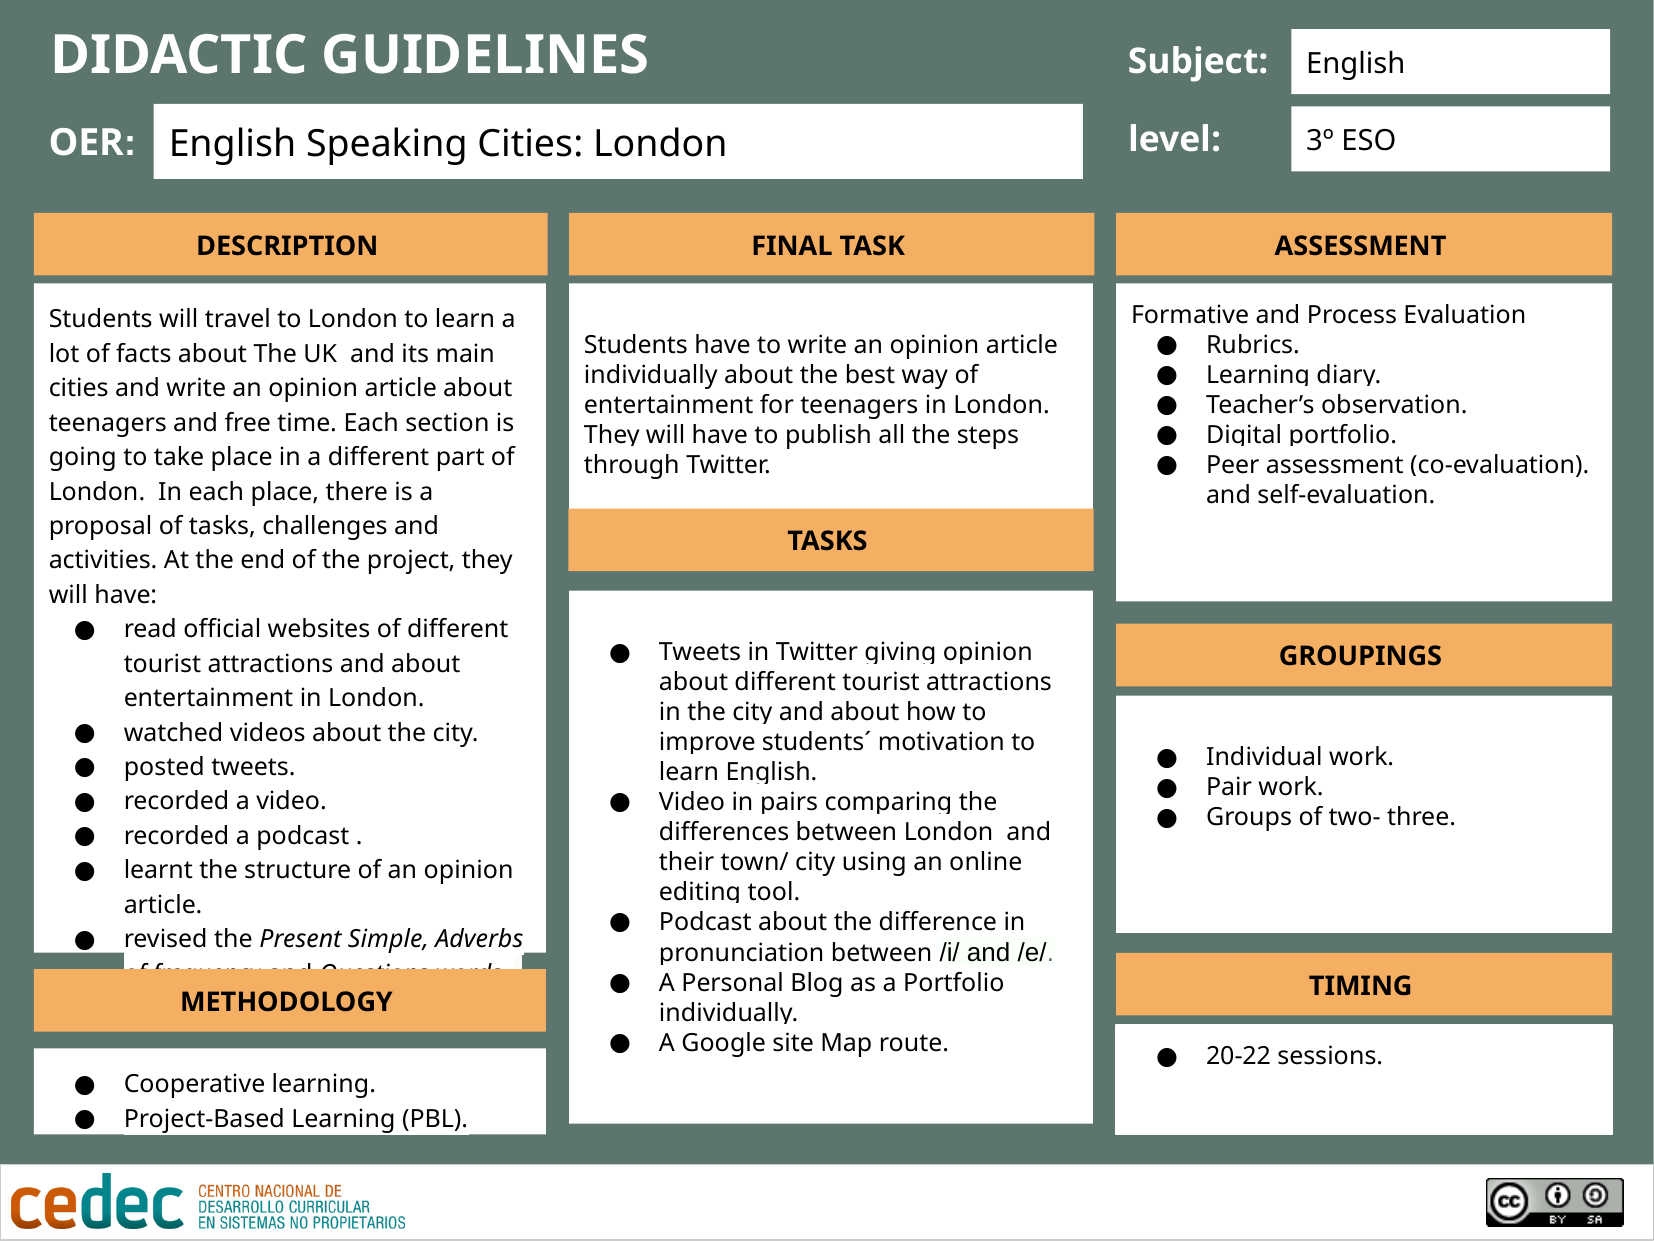

DIDACTIC GUIDELINES
English
Subject:
English Speaking Cities: London
3º ESO
level:
OER:
DESCRIPTION
FINAL TASK
ASSESSMENT
Students will travel to London to learn a lot of facts about The UK and its main cities and write an opinion article about teenagers and free time. Each section is going to take place in a different part of London. In each place, there is a proposal of tasks, challenges and activities. At the end of the project, they will have:
read official websites of different tourist attractions and about entertainment in London.
watched videos about the city.
posted tweets.
recorded a video.
recorded a podcast .
learnt the structure of an opinion article.
revised the Present Simple, Adverbs of frequency and Questions words.
Students have to write an opinion article individually about the best way of entertainment for teenagers in London. They will have to publish all the steps through Twitter.
Formative and Process Evaluation
Rubrics.
Learning diary.
Teacher’s observation.
Digital portfolio.
Peer assessment (co-evaluation). and self-evaluation.
TASKS
Tweets in Twitter giving opinion about different tourist attractions in the city and about how to improve students´ motivation to learn English.
Video in pairs comparing the differences between London and their town/ city using an online editing tool.
Podcast about the difference in pronunciation between /i/ and /e/.
A Personal Blog as a Portfolio individually.
A Google site Map route.
GROUPINGS
Individual work.
Pair work.
Groups of two- three.
TIMING
METHODOLOGY
20-22 sessions.
Cooperative learning.
Project-Based Learning (PBL).